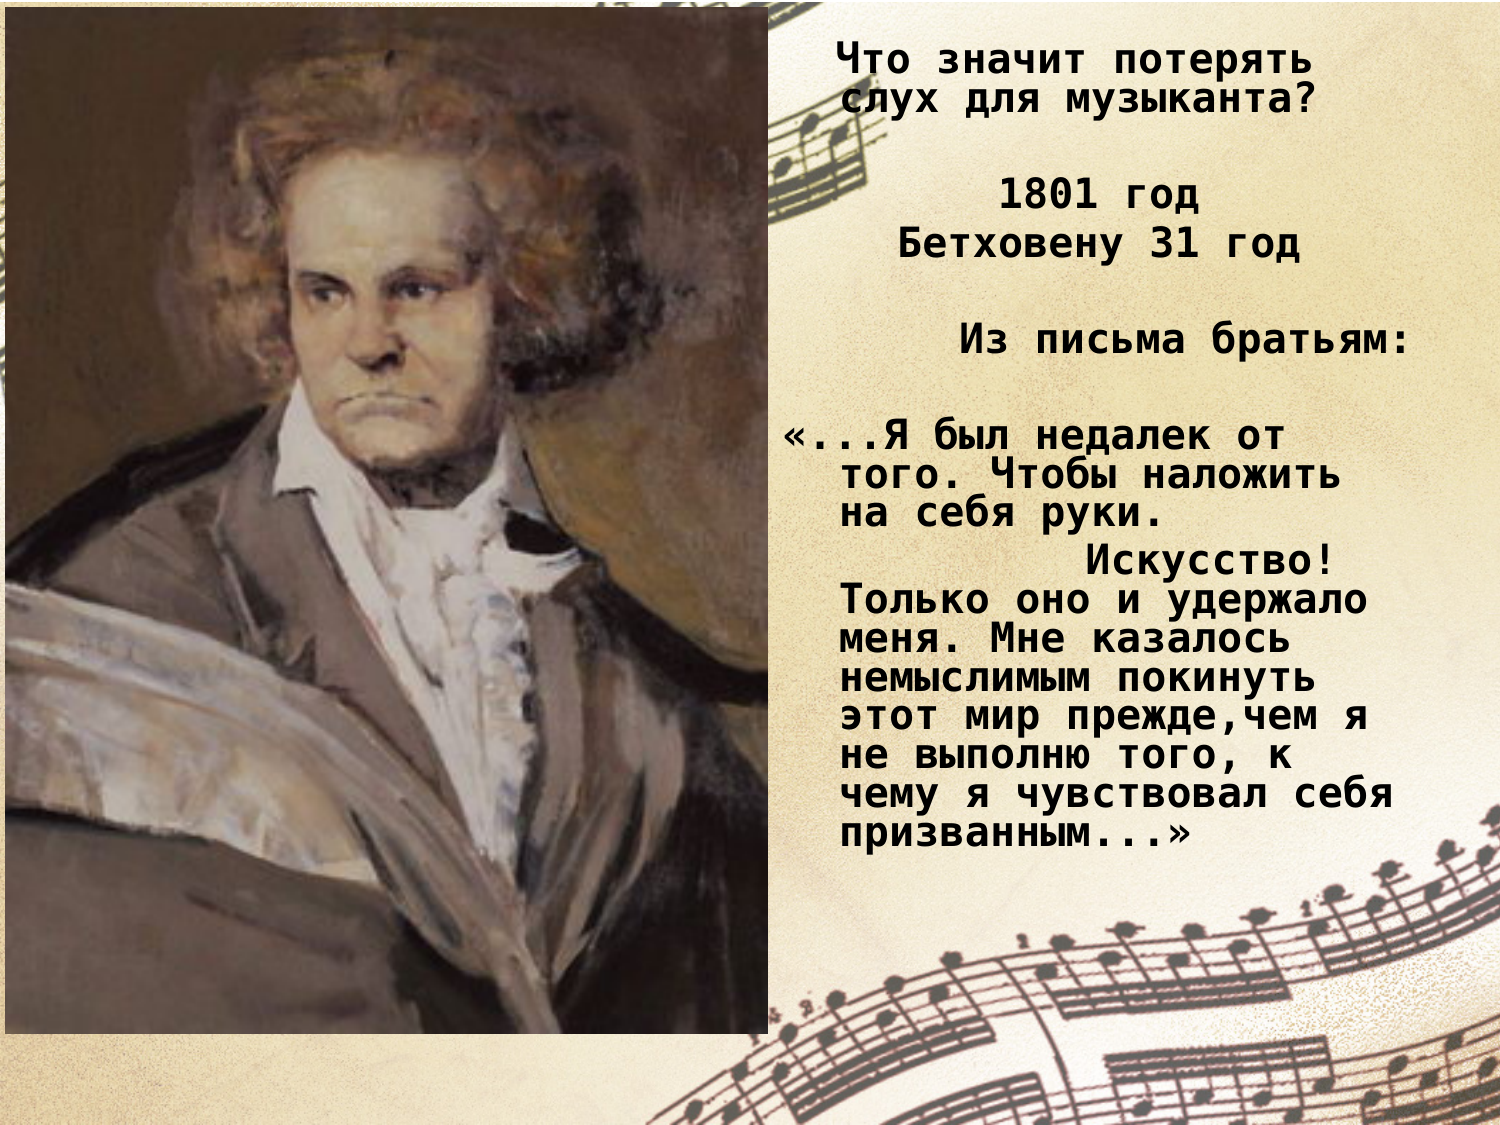

# Что значит потерять слух для музыканта?
1801 год
Бетховену 31 год
 Из письма братьям:
«...Я был недалек от того. Чтобы наложить на себя руки.
 Искусство! Только оно и удержало меня. Мне казалось немыслимым покинуть этот мир прежде,чем я не выполню того, к чему я чувствовал себя призванным...»